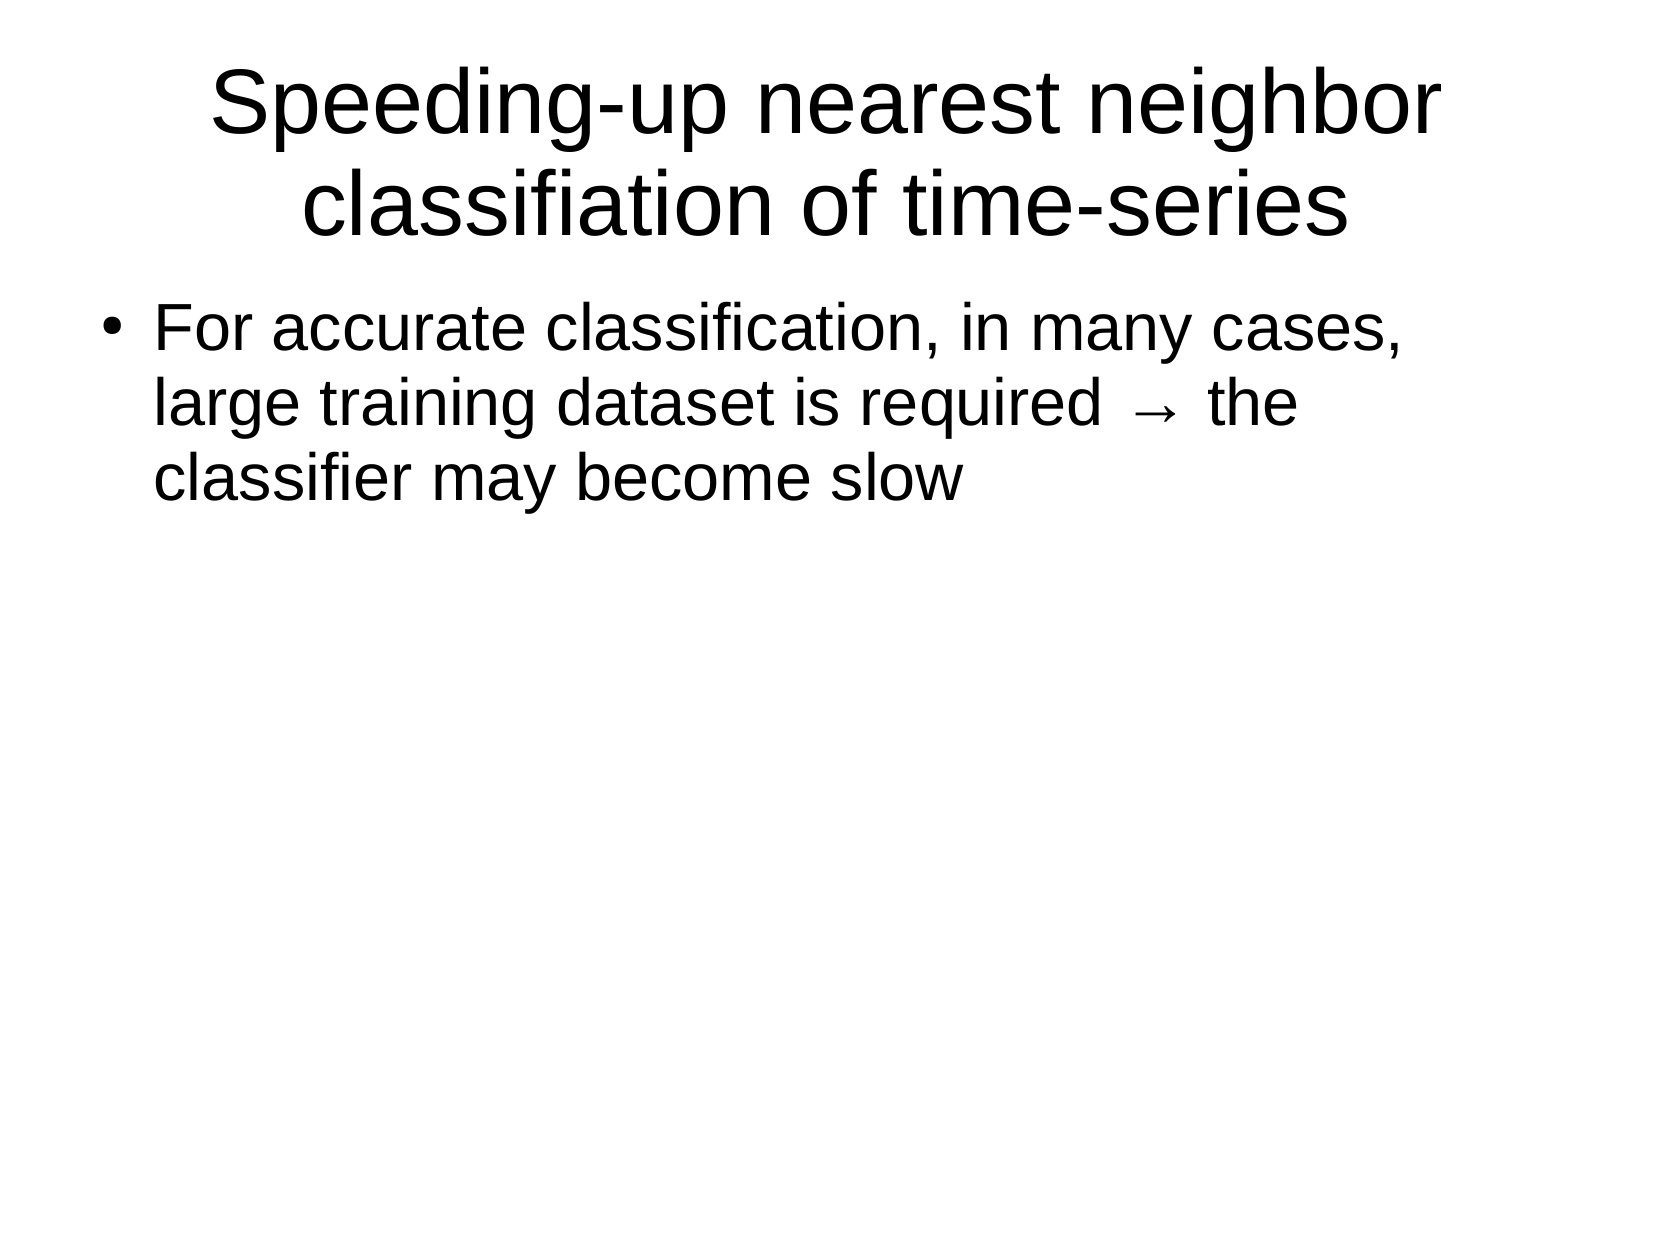

# Speeding-up nearest neighbor classifiation of time-series
For accurate classification, in many cases, large training dataset is required → the classifier may become slow